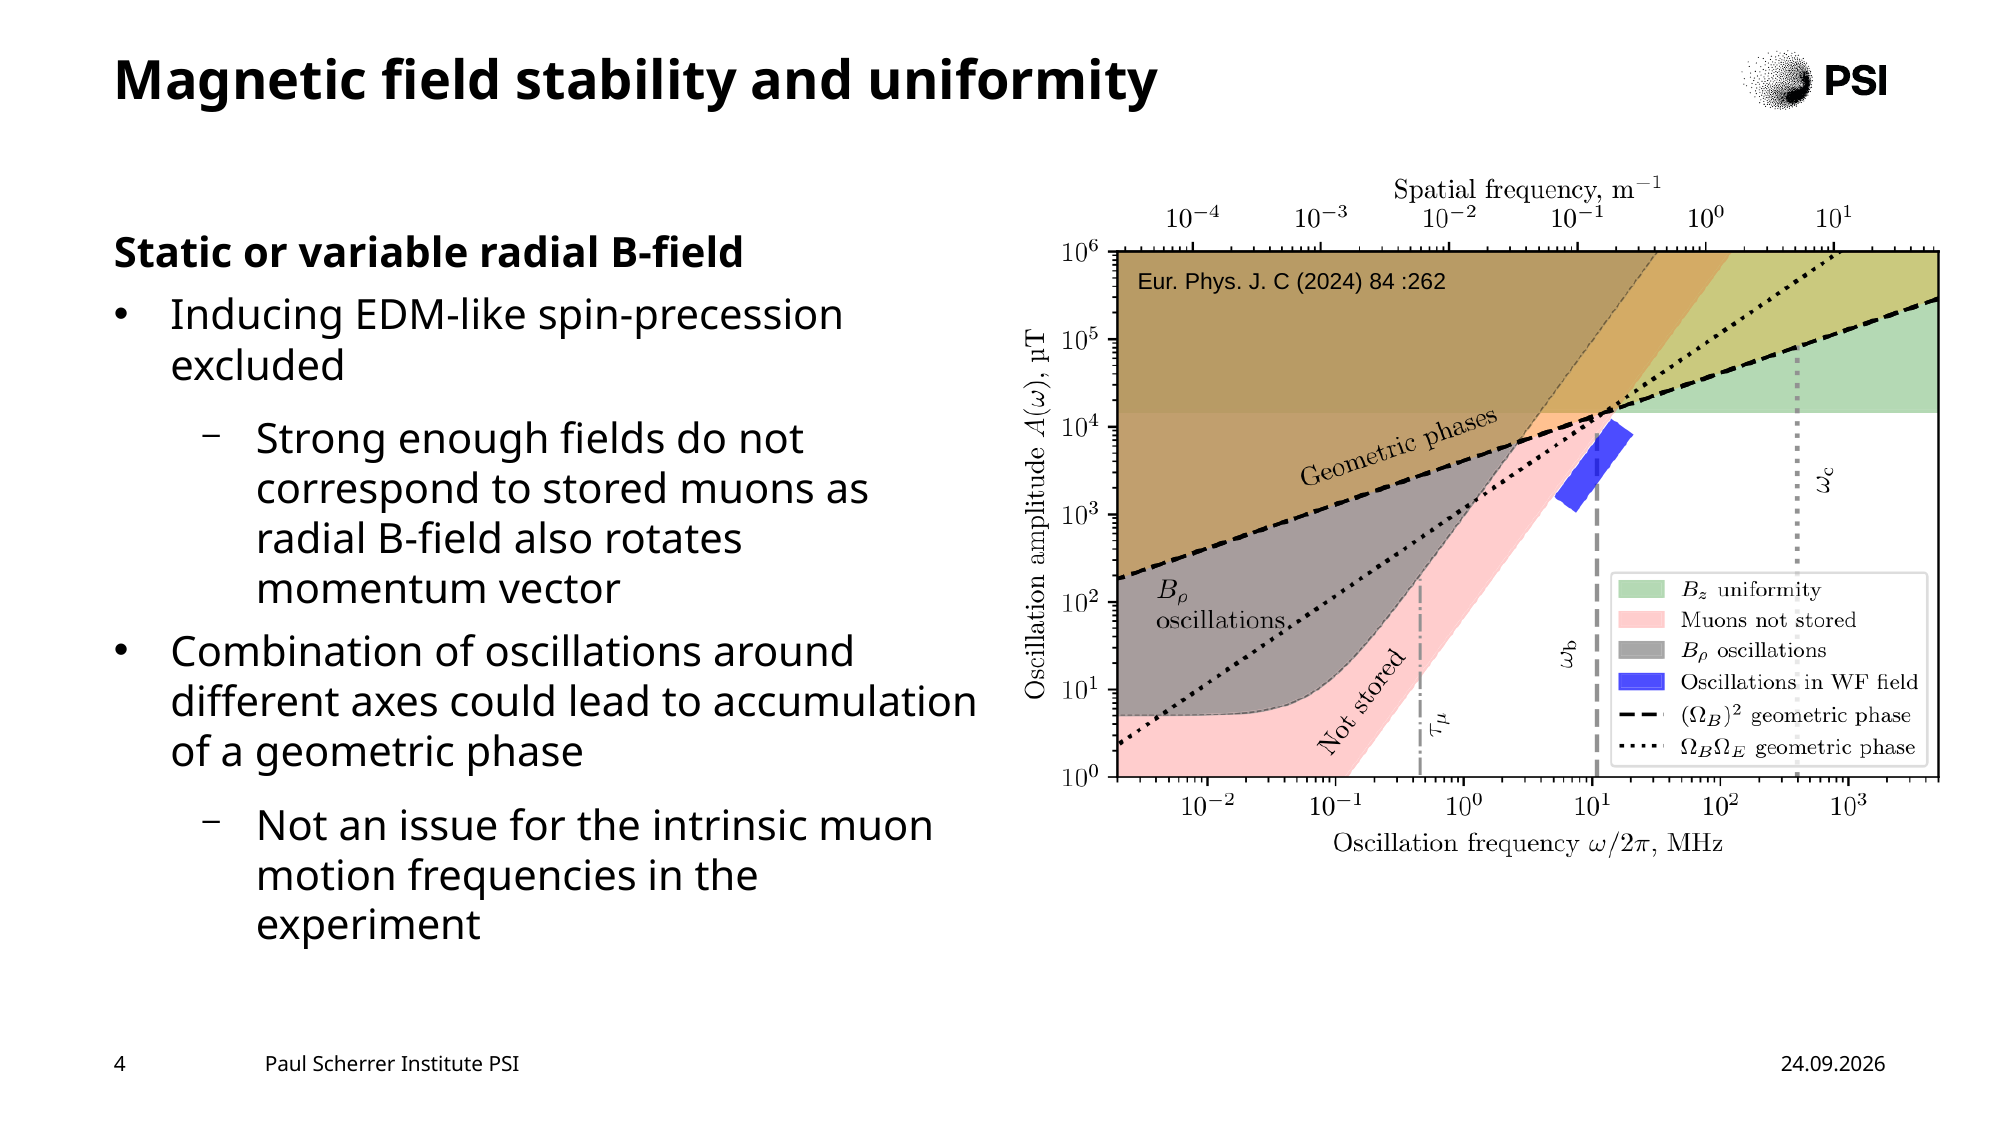

# Magnetic field stability and uniformity
Static or variable radial B-field
Inducing EDM-like spin-precession excluded
Strong enough fields do not correspond to stored muons as radial B-field also rotates momentum vector
Combination of oscillations around different axes could lead to accumulation of a geometric phase
Not an issue for the intrinsic muon motion frequencies in the experiment
Eur. Phys. J. C (2024) 84 :262
4
Paul Scherrer Institute PSI